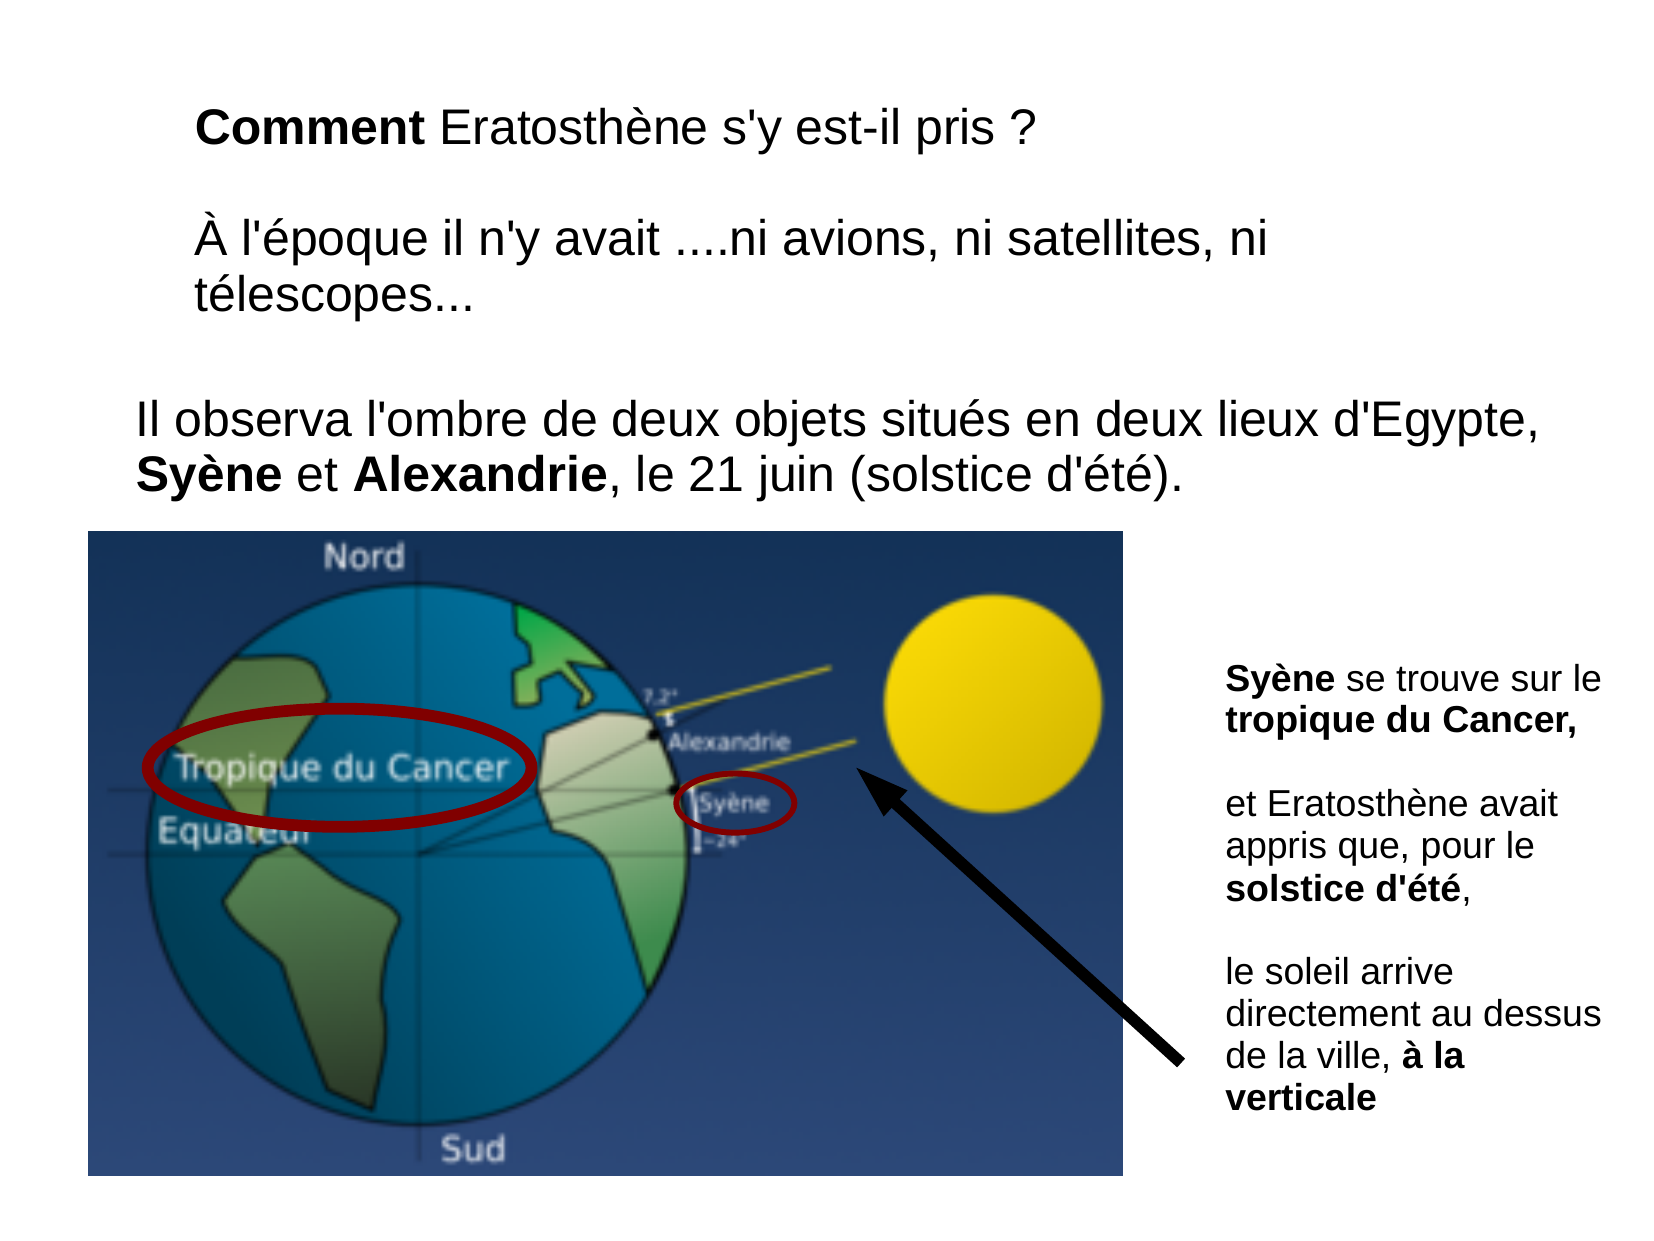

Comment Eratosthène s'y est-il pris ?
À l'époque il n'y avait ....ni avions, ni satellites, ni télescopes...
Il observa l'ombre de deux objets situés en deux lieux d'Egypte, Syène et Alexandrie, le 21 juin (solstice d'été).
Syène se trouve sur le tropique du Cancer,
et Eratosthène avait appris que, pour le solstice d'été,
le soleil arrive directement au dessus de la ville, à la verticale